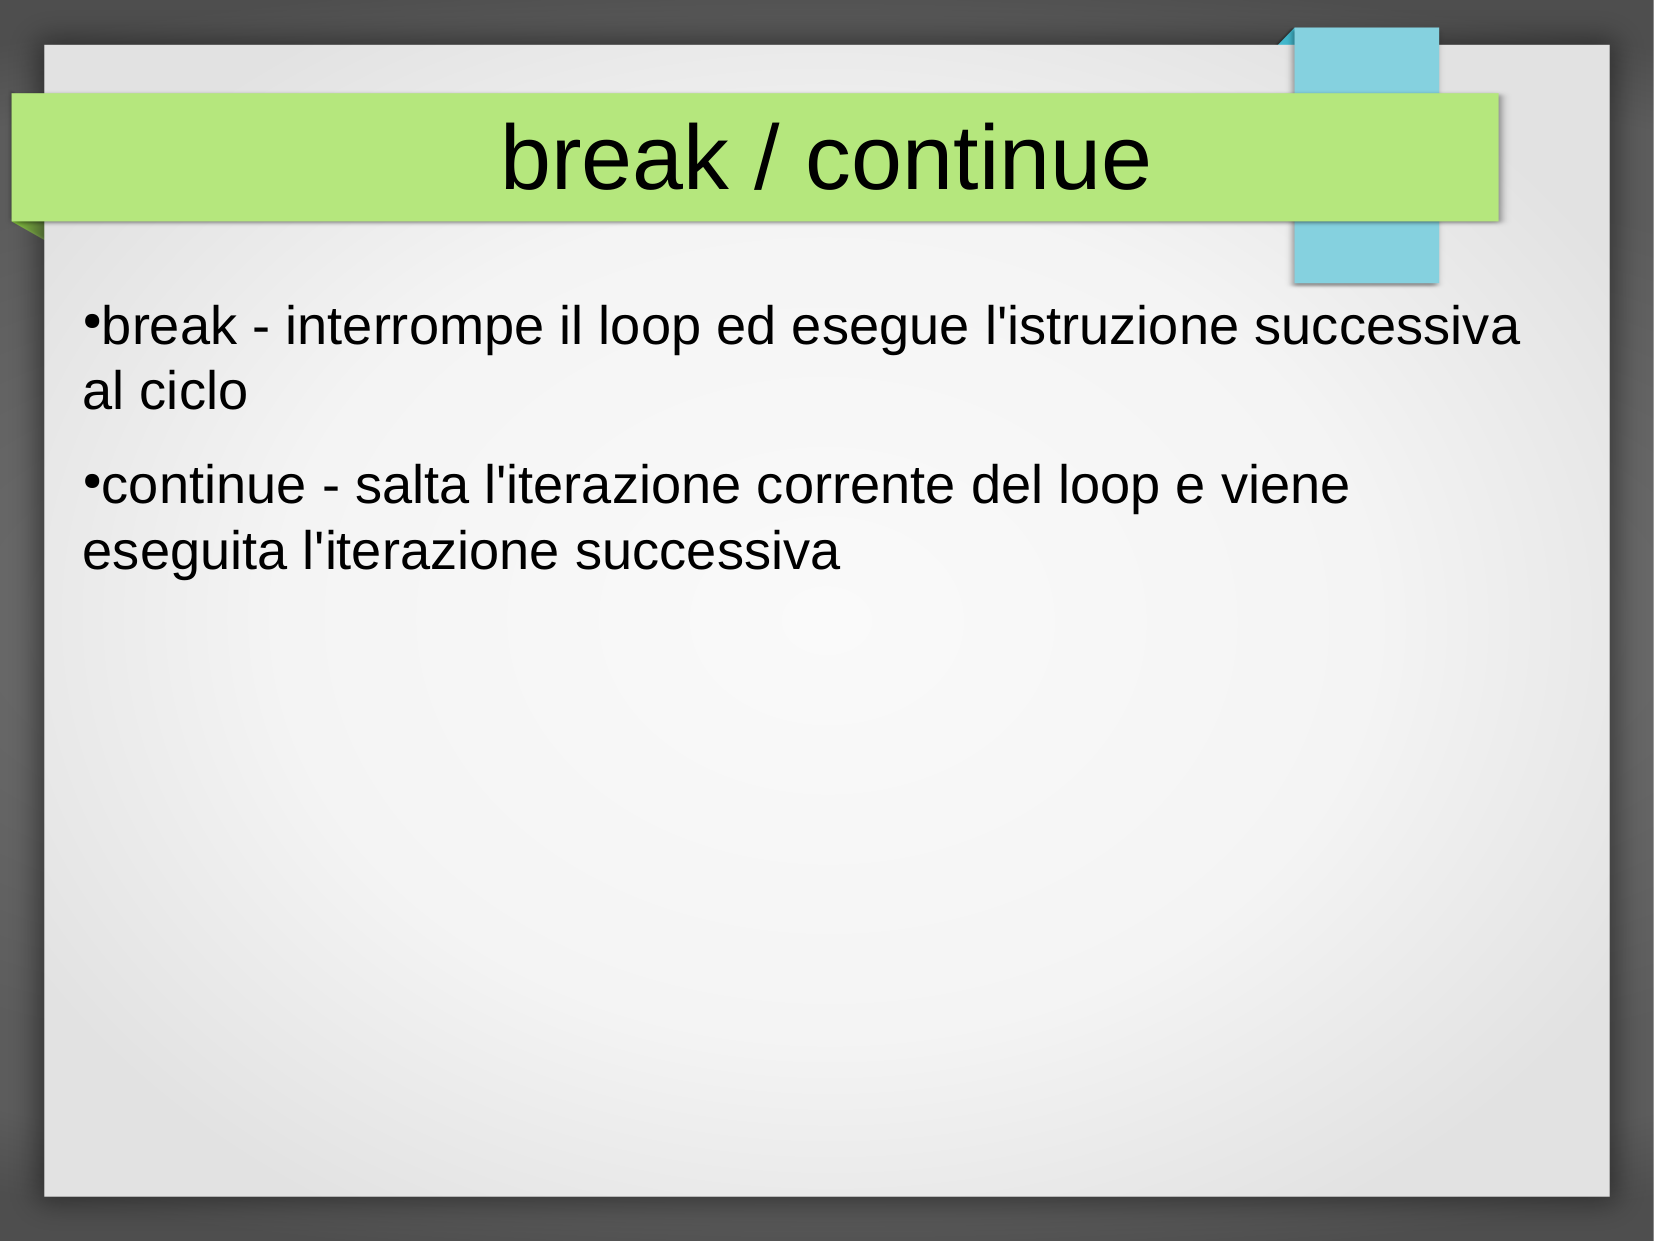

# break / continue
break - interrompe il loop ed esegue l'istruzione successiva al ciclo
continue - salta l'iterazione corrente del loop e viene eseguita l'iterazione successiva